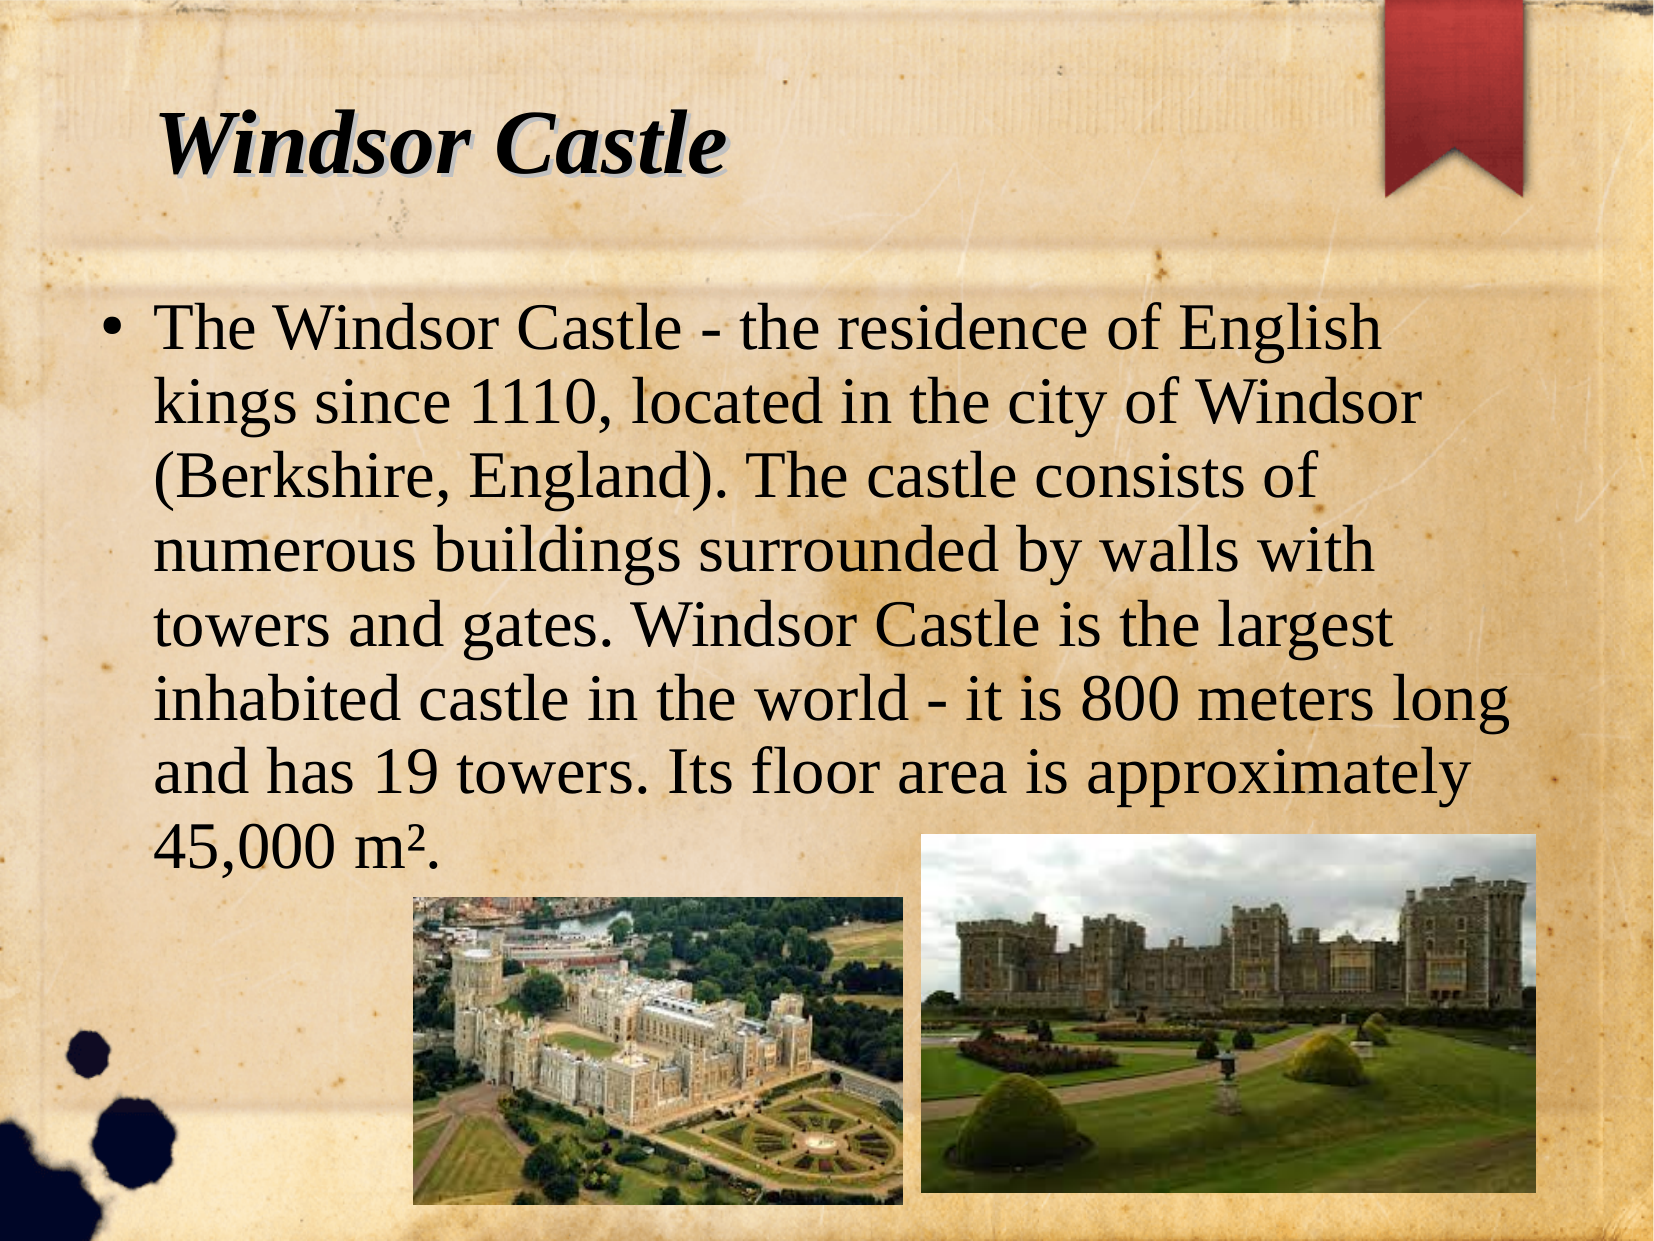

# Windsor Castle
The Windsor Castle - the residence of English kings since 1110, located in the city of Windsor (Berkshire, England). The castle consists of numerous buildings surrounded by walls with towers and gates. Windsor Castle is the largest inhabited castle in the world - it is 800 meters long and has 19 towers. Its floor area is approximately 45,000 m².